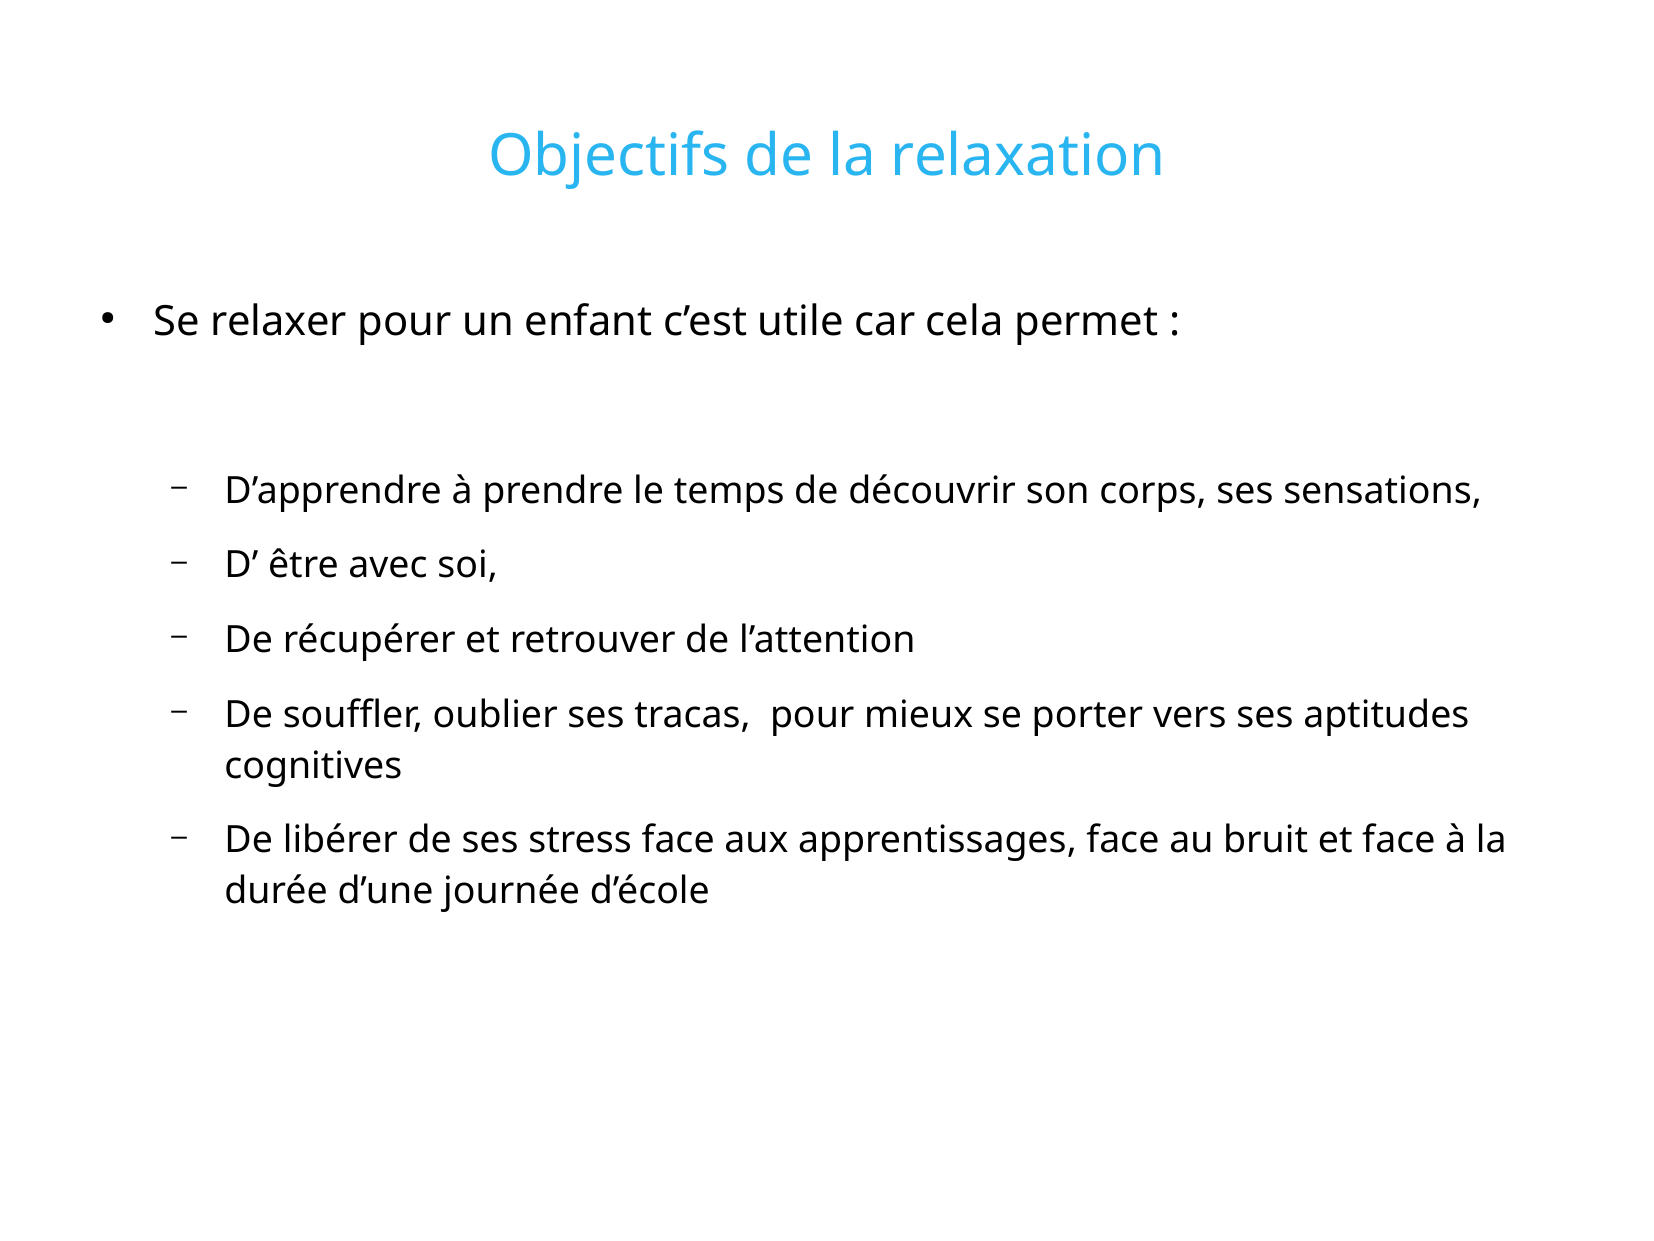

# Objectifs de la relaxation
Se relaxer pour un enfant c’est utile car cela permet :
D’apprendre à prendre le temps de découvrir son corps, ses sensations,
D’ être avec soi,
De récupérer et retrouver de l’attention
De souffler, oublier ses tracas, pour mieux se porter vers ses aptitudes cognitives
De libérer de ses stress face aux apprentissages, face au bruit et face à la durée d’une journée d’école